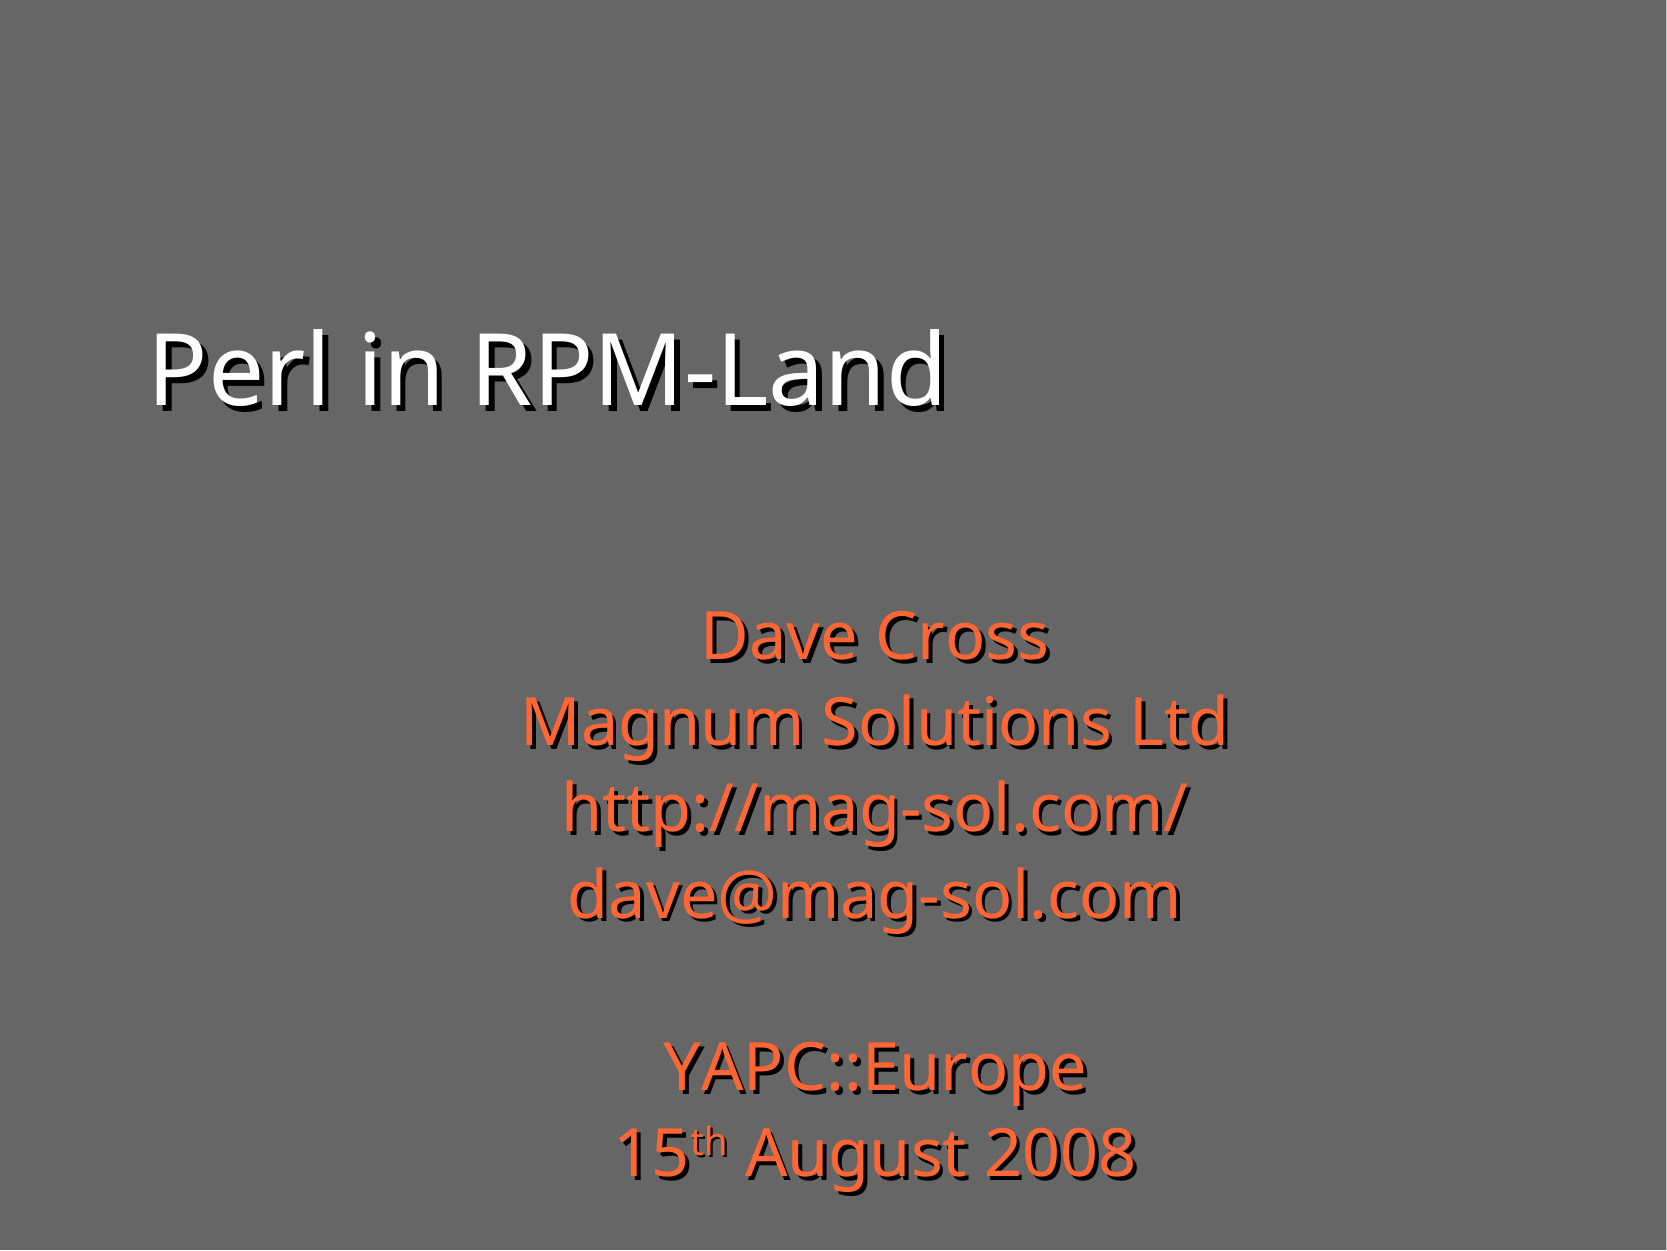

# Perl in RPM-Land
Dave Cross
Magnum Solutions Ltd
http://mag-sol.com/
dave@mag-sol.com
YAPC::Europe
15th August 2008